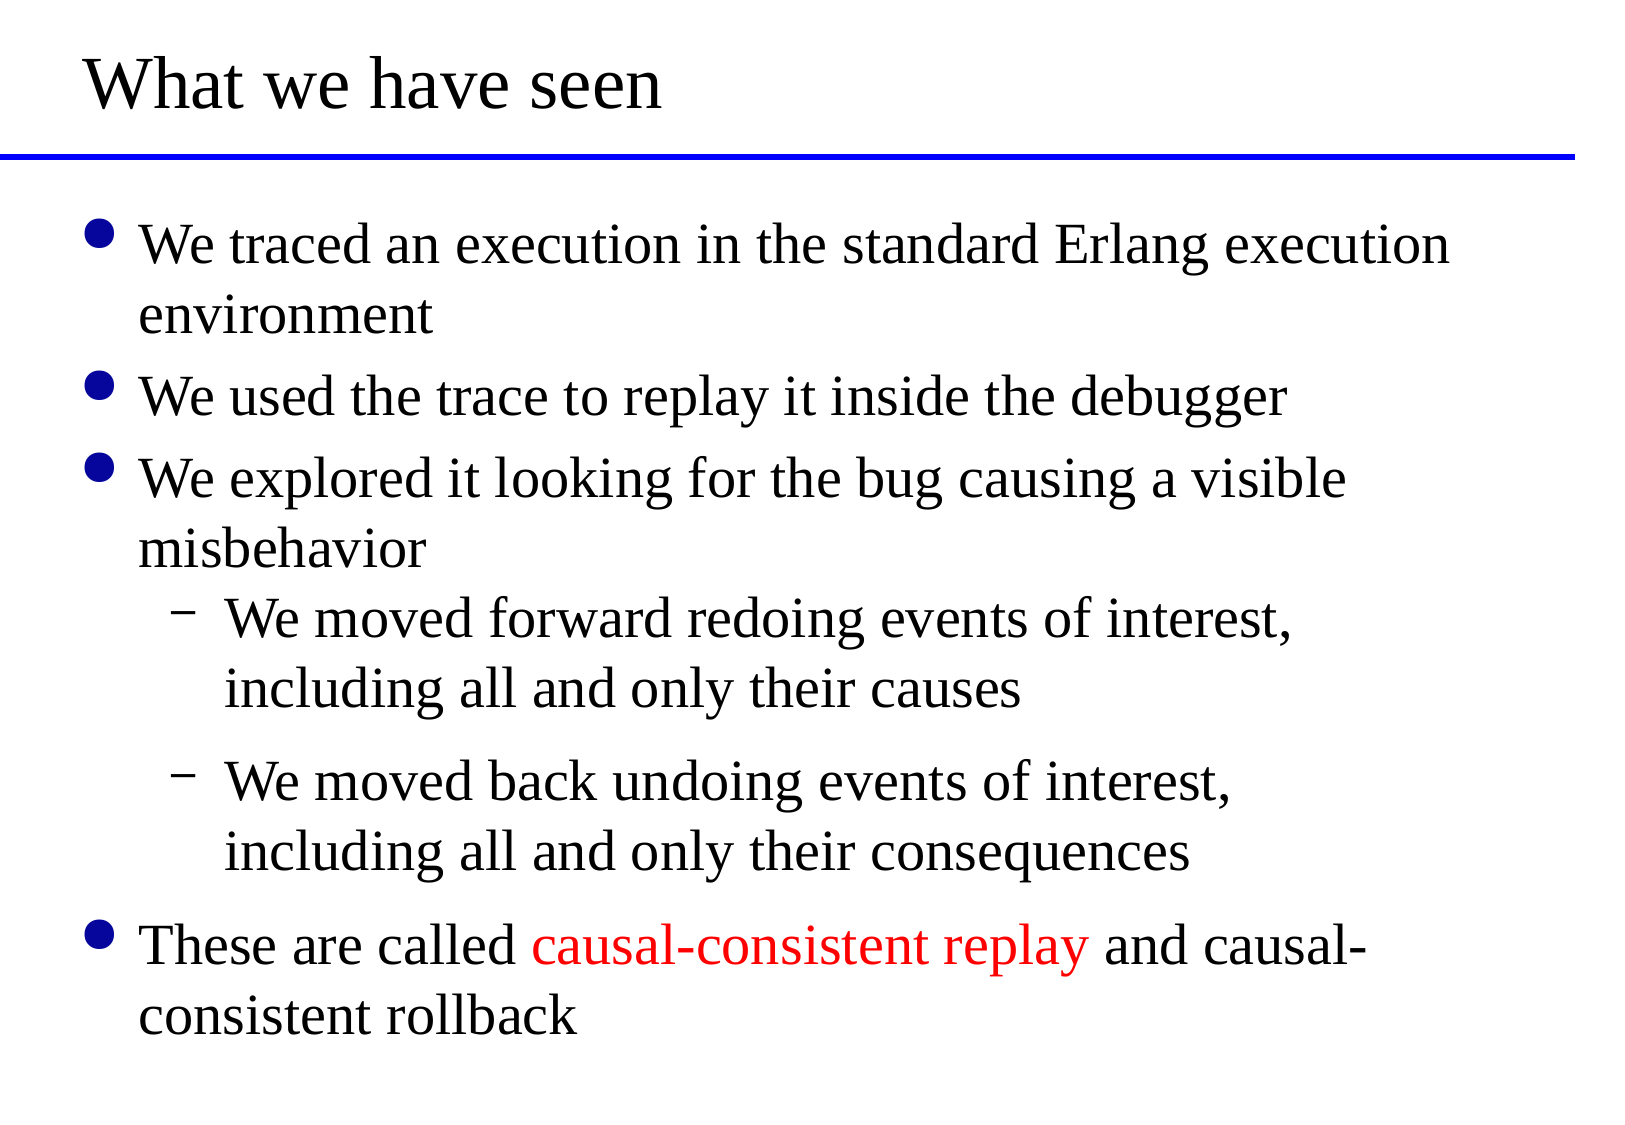

# What we have seen
We traced an execution in the standard Erlang execution environment
We used the trace to replay it inside the debugger
We explored it looking for the bug causing a visible misbehavior
We moved forward redoing events of interest, including all and only their causes
We moved back undoing events of interest, including all and only their consequences
These are called causal-consistent replay and causal-consistent rollback